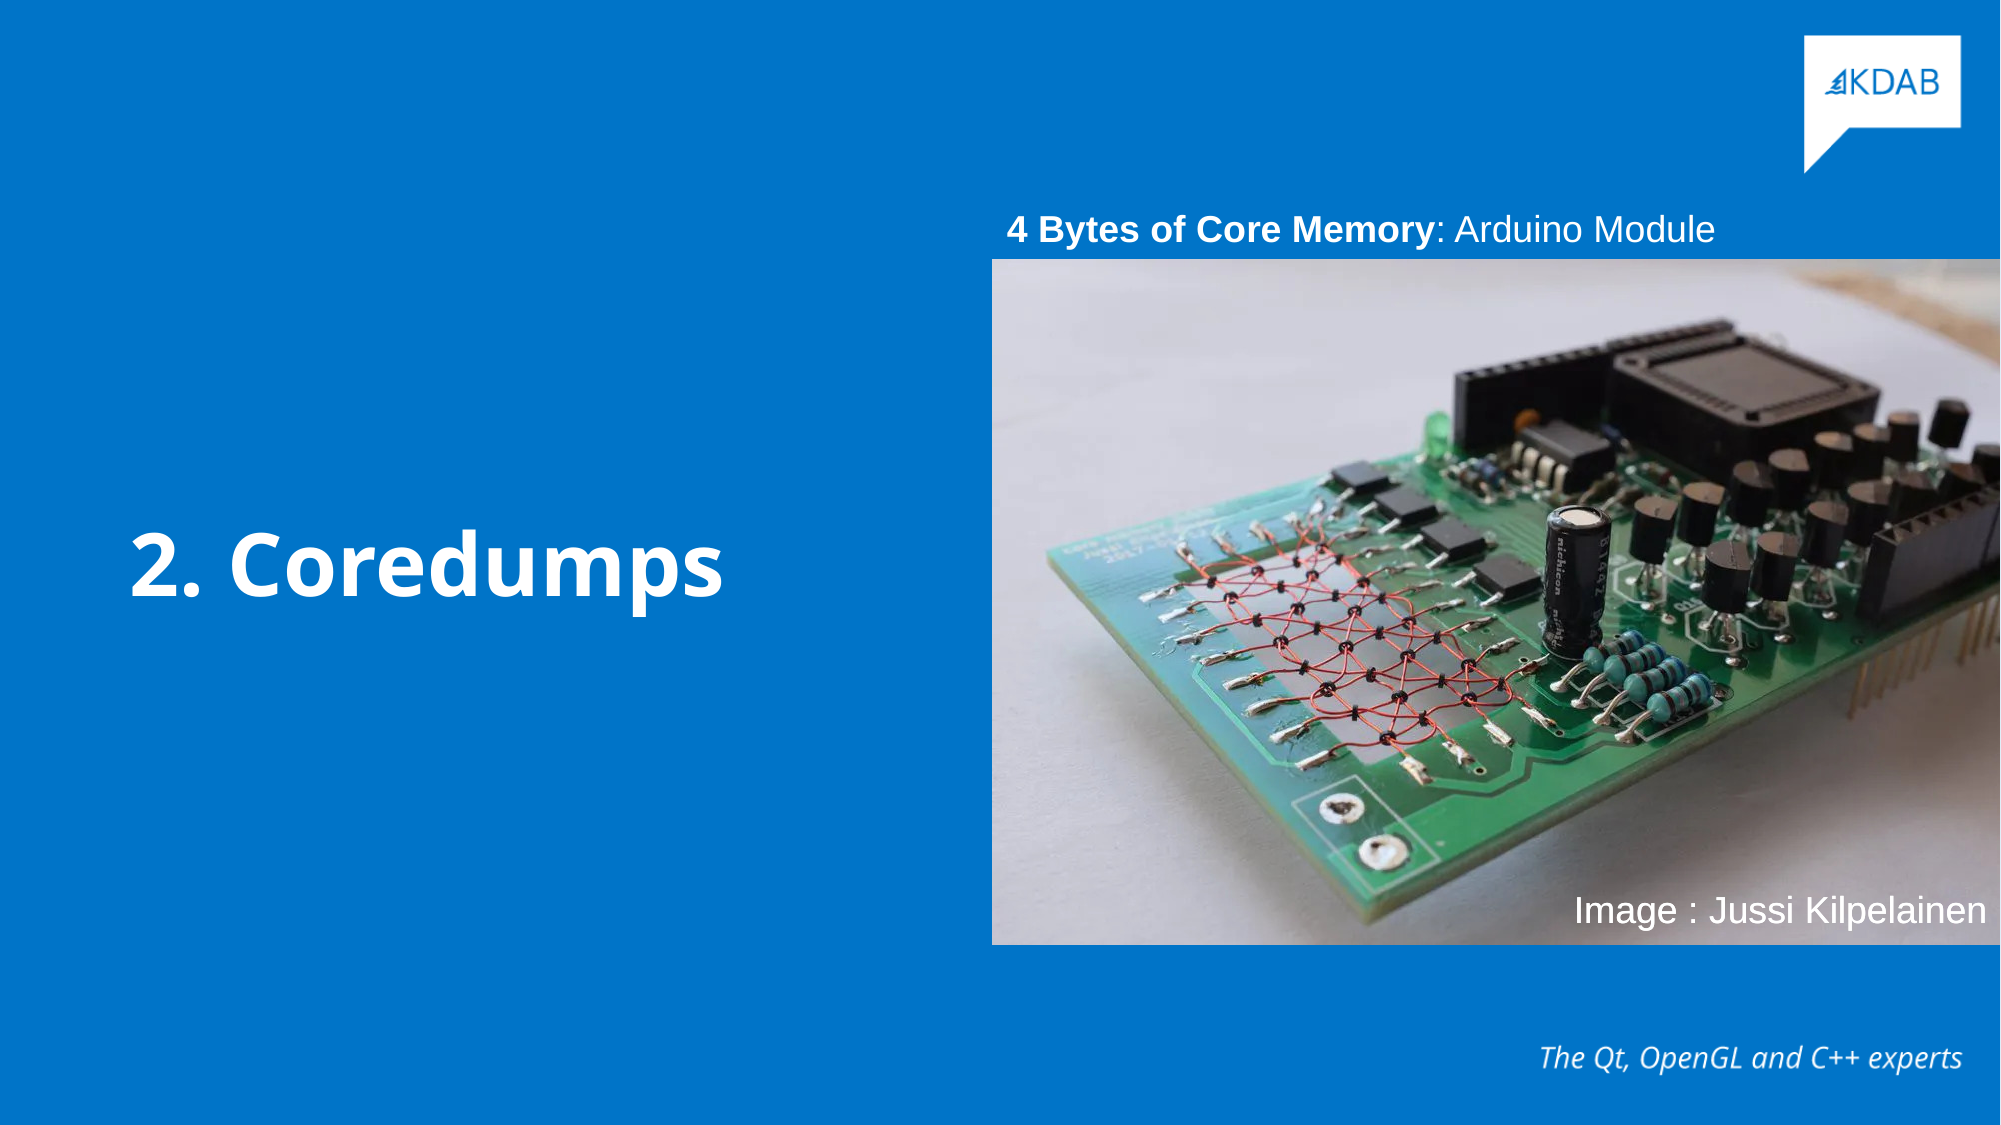

4 Bytes of Core Memory: Arduino Module
# 2. Coredumps
Image : Jussi Kilpelainen
Image : Jussi Kilpelainen